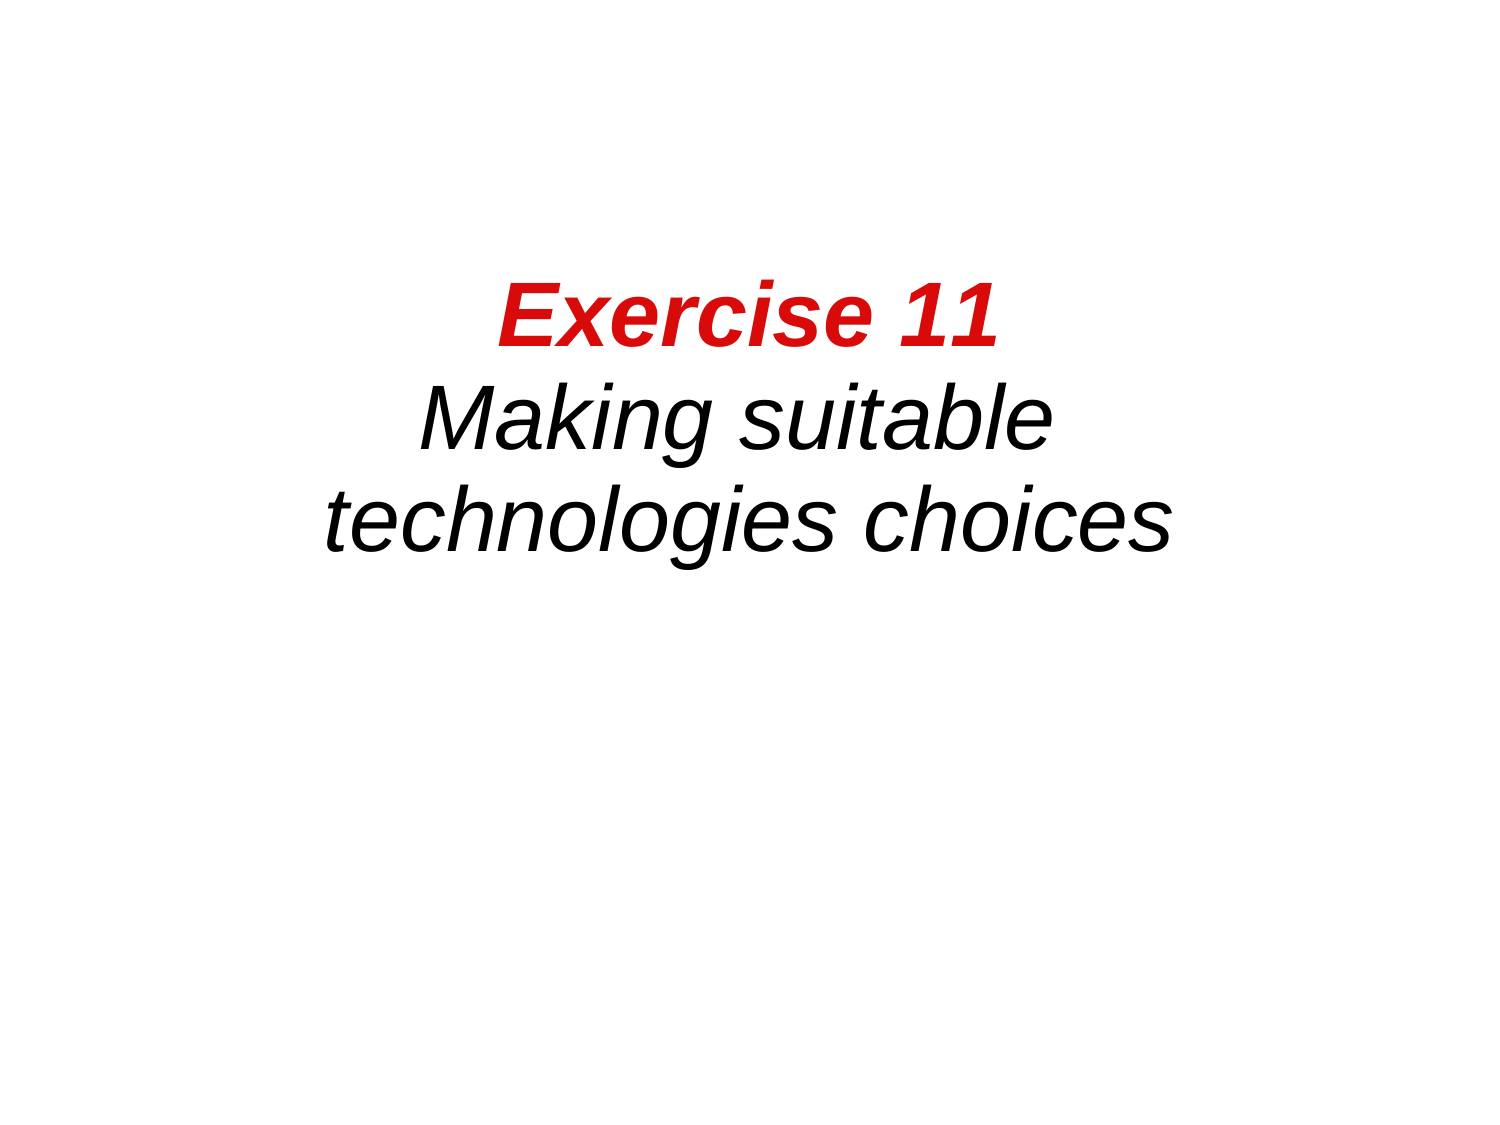

# Exercise 11 Making suitable technologies choices